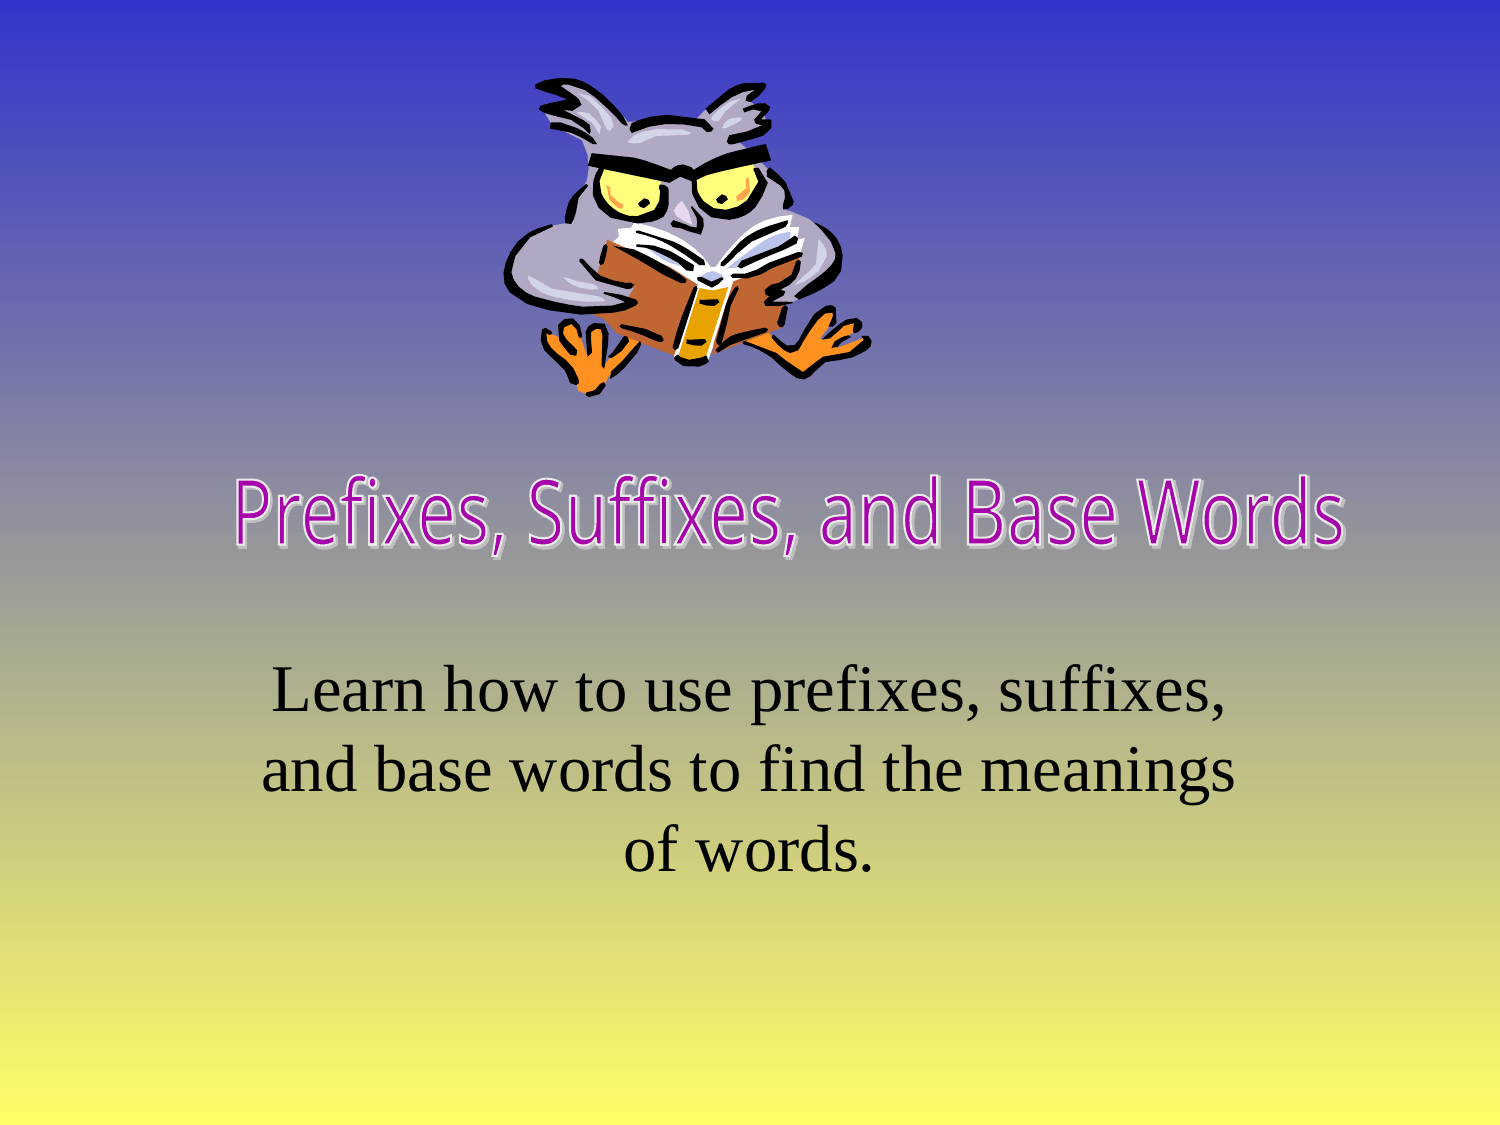

Prefixes, Suffixes, and Base Words
Learn how to use prefixes, suffixes, and base words to find the meanings of words.